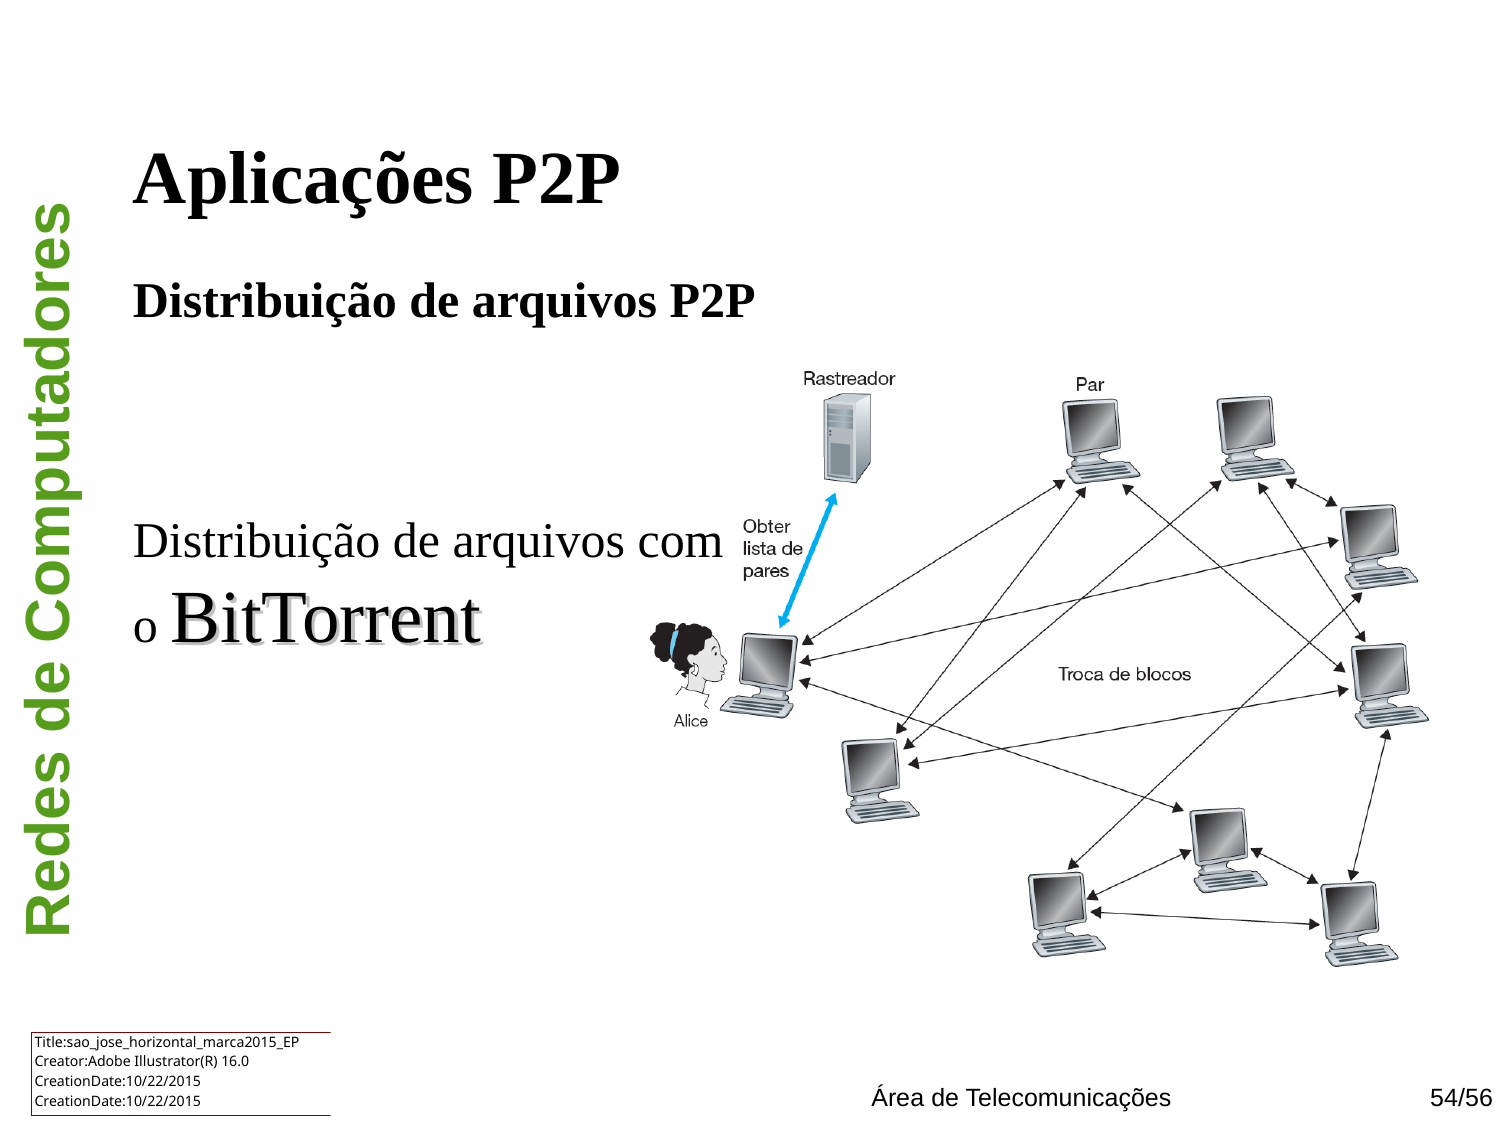

Aplicações P2P
Distribuição de arquivos P2P
Distribuição de arquivos com
o BitTorrent